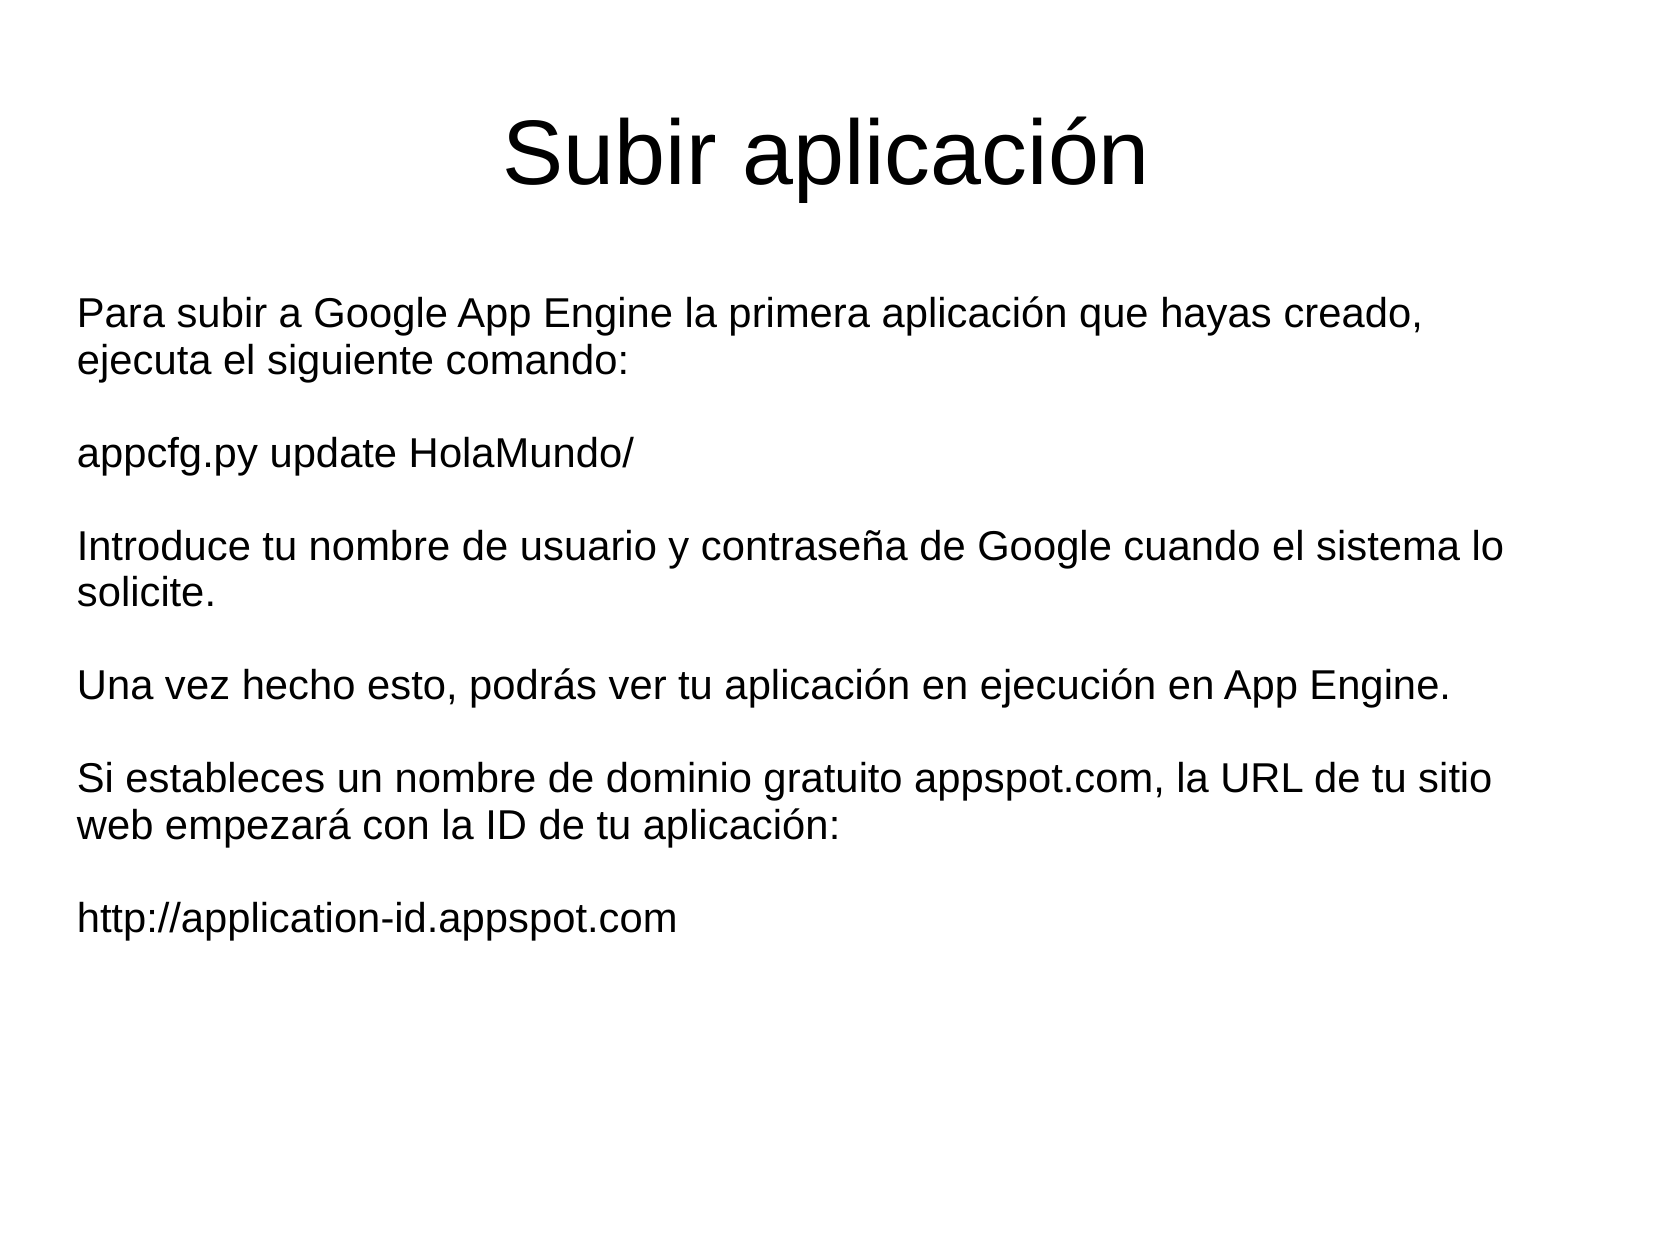

# Subir aplicación
Para subir a Google App Engine la primera aplicación que hayas creado, ejecuta el siguiente comando:
appcfg.py update HolaMundo/
Introduce tu nombre de usuario y contraseña de Google cuando el sistema lo solicite.
Una vez hecho esto, podrás ver tu aplicación en ejecución en App Engine.
Si estableces un nombre de dominio gratuito appspot.com, la URL de tu sitio web empezará con la ID de tu aplicación:
http://application-id.appspot.com